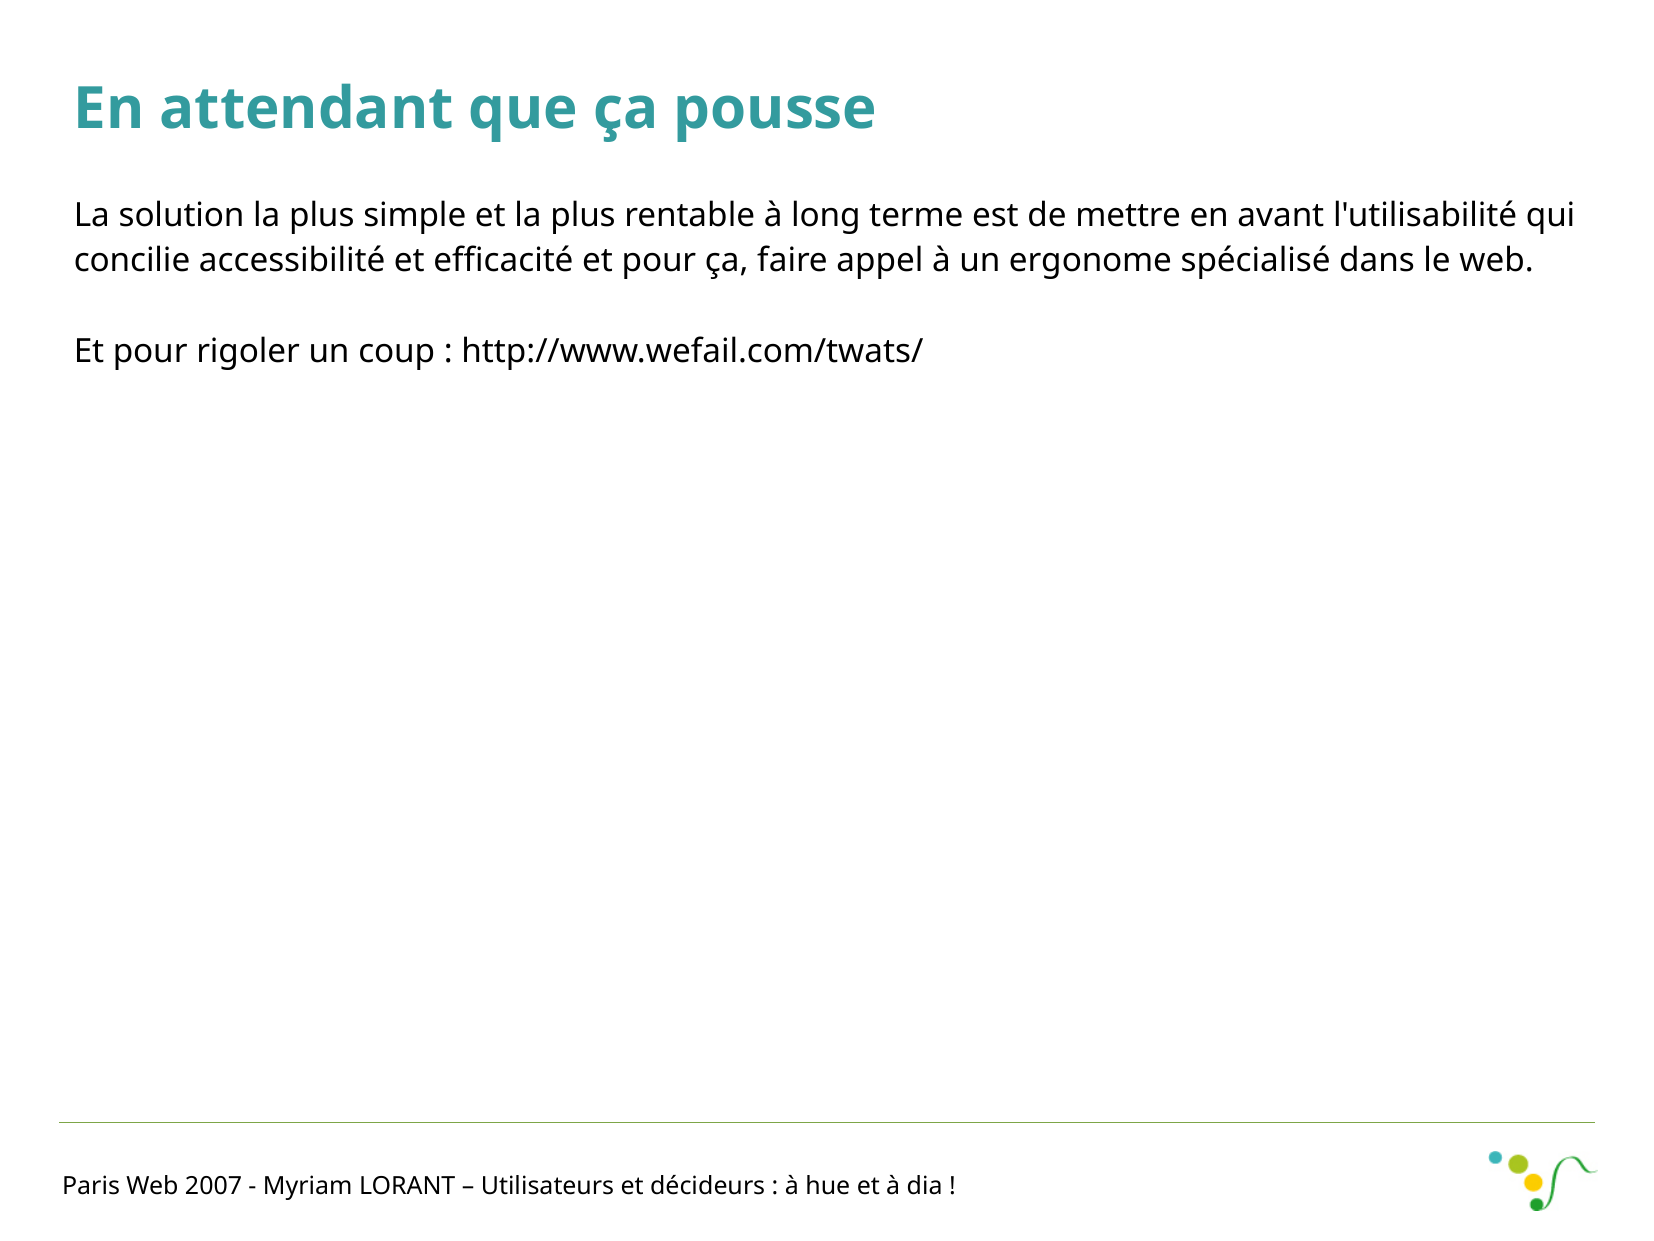

En attendant que ça pousse
La solution la plus simple et la plus rentable à long terme est de mettre en avant l'utilisabilité qui concilie accessibilité et efficacité et pour ça, faire appel à un ergonome spécialisé dans le web.
Et pour rigoler un coup : http://www.wefail.com/twats/
Paris Web 2007 - Myriam LORANT – Utilisateurs et décideurs : à hue et à dia !